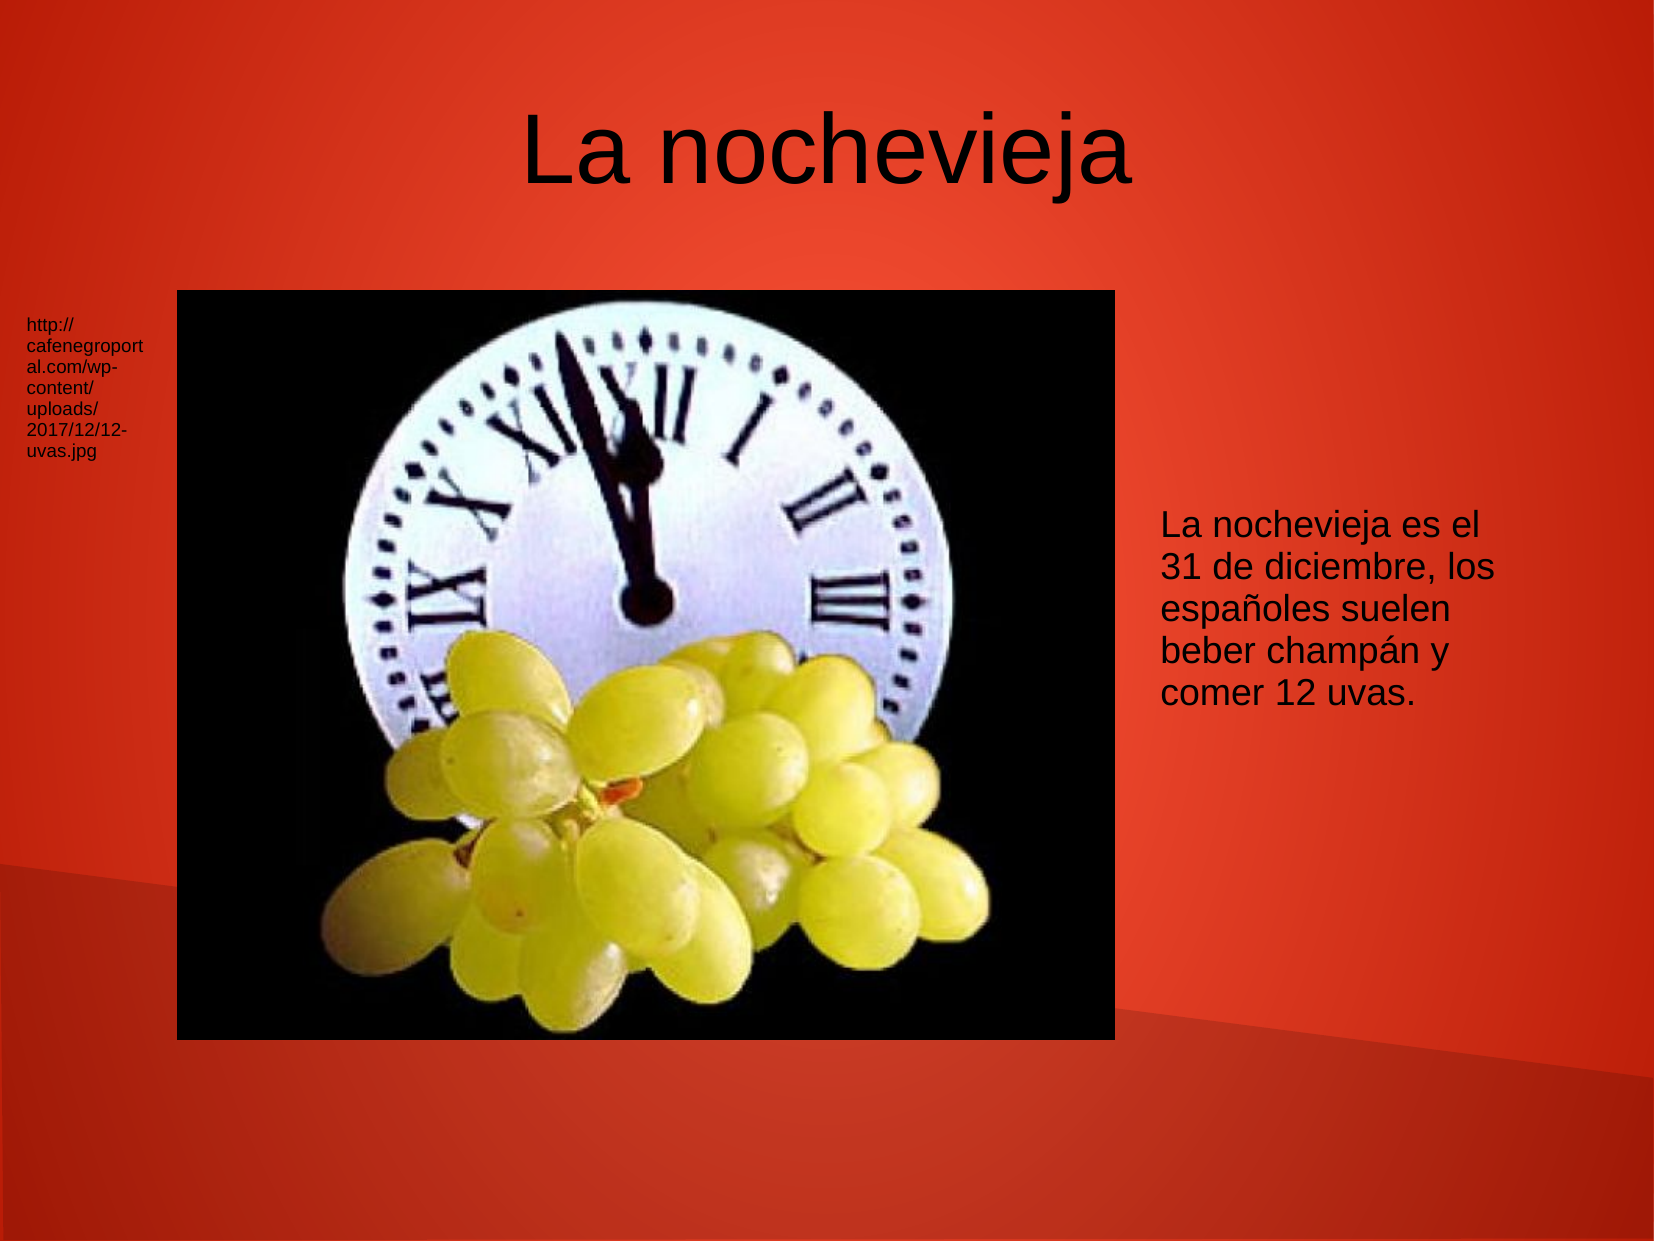

# La nochevieja
http://cafenegroportal.com/wp-content/uploads/2017/12/12-uvas.jpg
La nochevieja es el 31 de diciembre, los españoles suelen beber champán y comer 12 uvas.